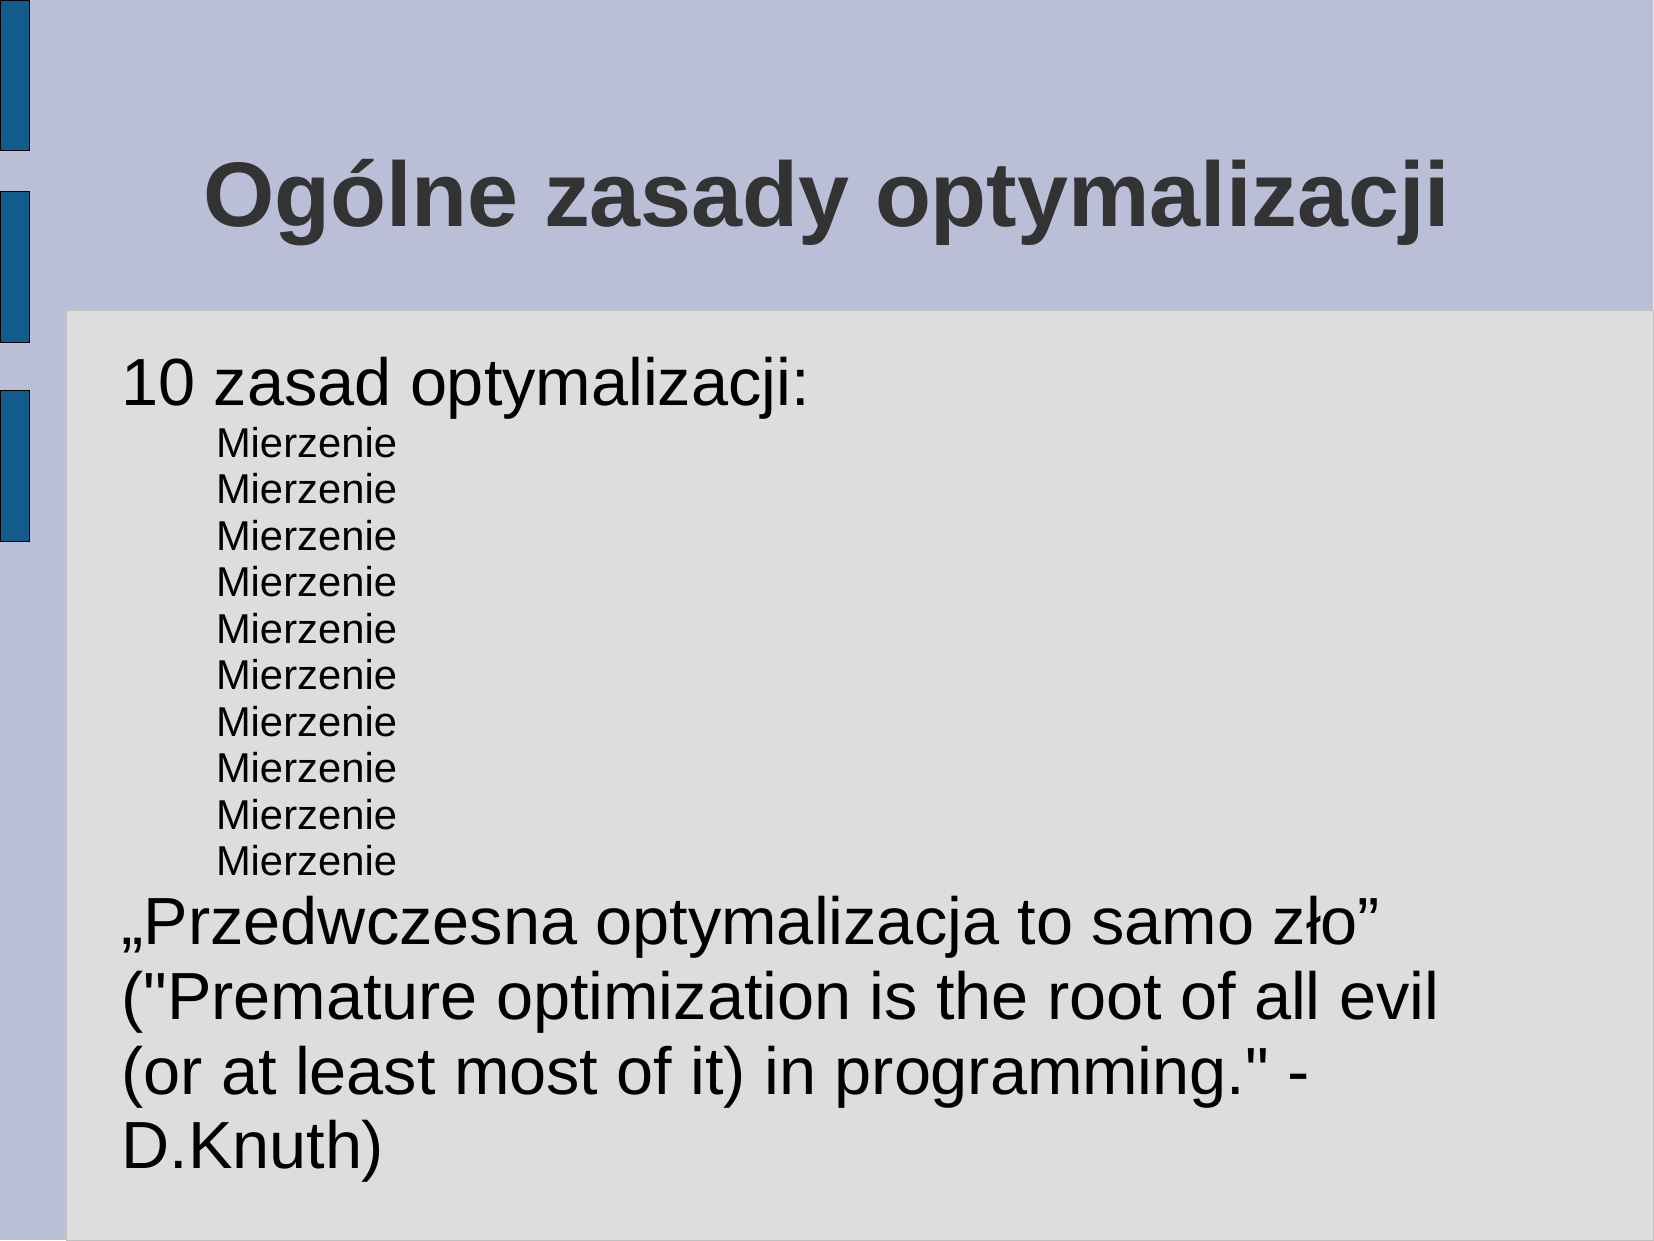

# Ogólne zasady optymalizacji
10 zasad optymalizacji:
Mierzenie
Mierzenie
Mierzenie
Mierzenie
Mierzenie
Mierzenie
Mierzenie
Mierzenie
Mierzenie
Mierzenie
„Przedwczesna optymalizacja to samo zło” ("Premature optimization is the root of all evil (or at least most of it) in programming." - D.Knuth)